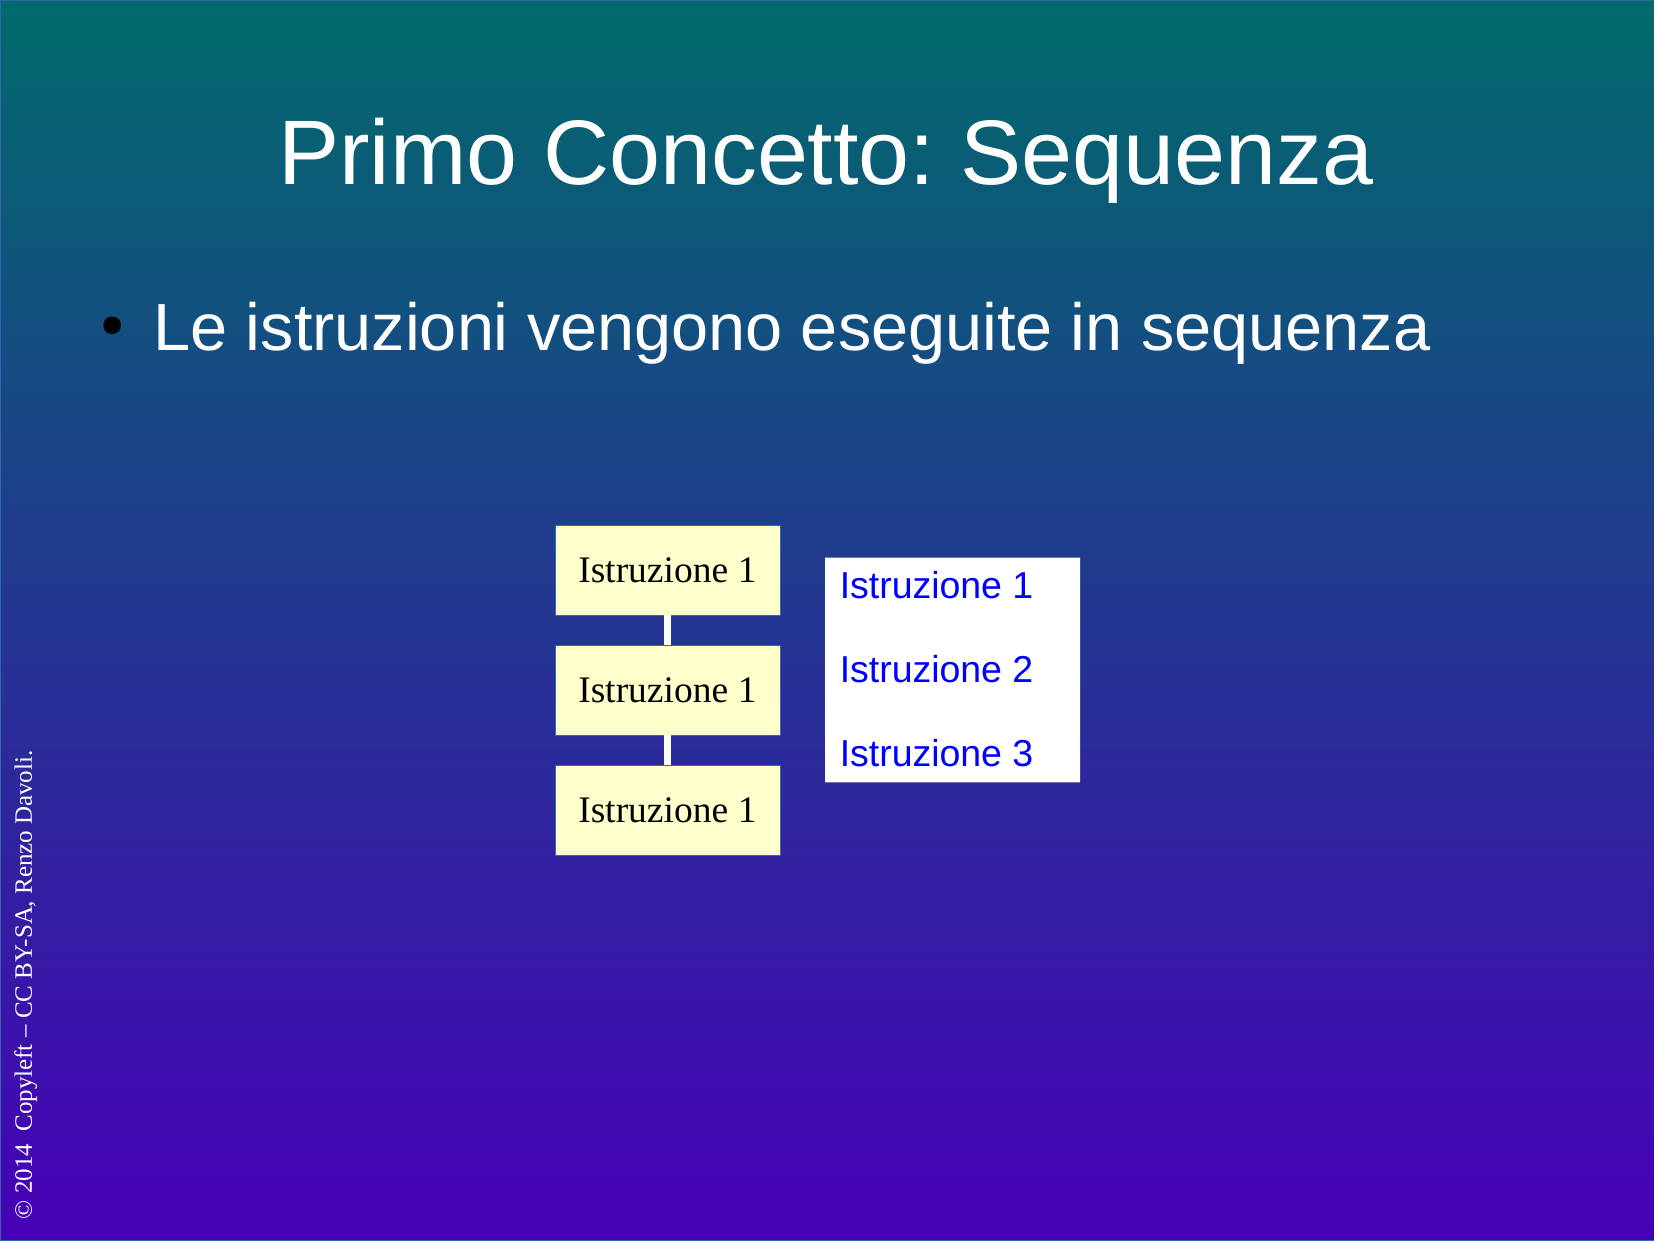

# Primo Concetto: Sequenza
Le istruzioni vengono eseguite in sequenza
Istruzione 1
Istruzione 1
Istruzione 2
Istruzione 3
Istruzione 1
Istruzione 1